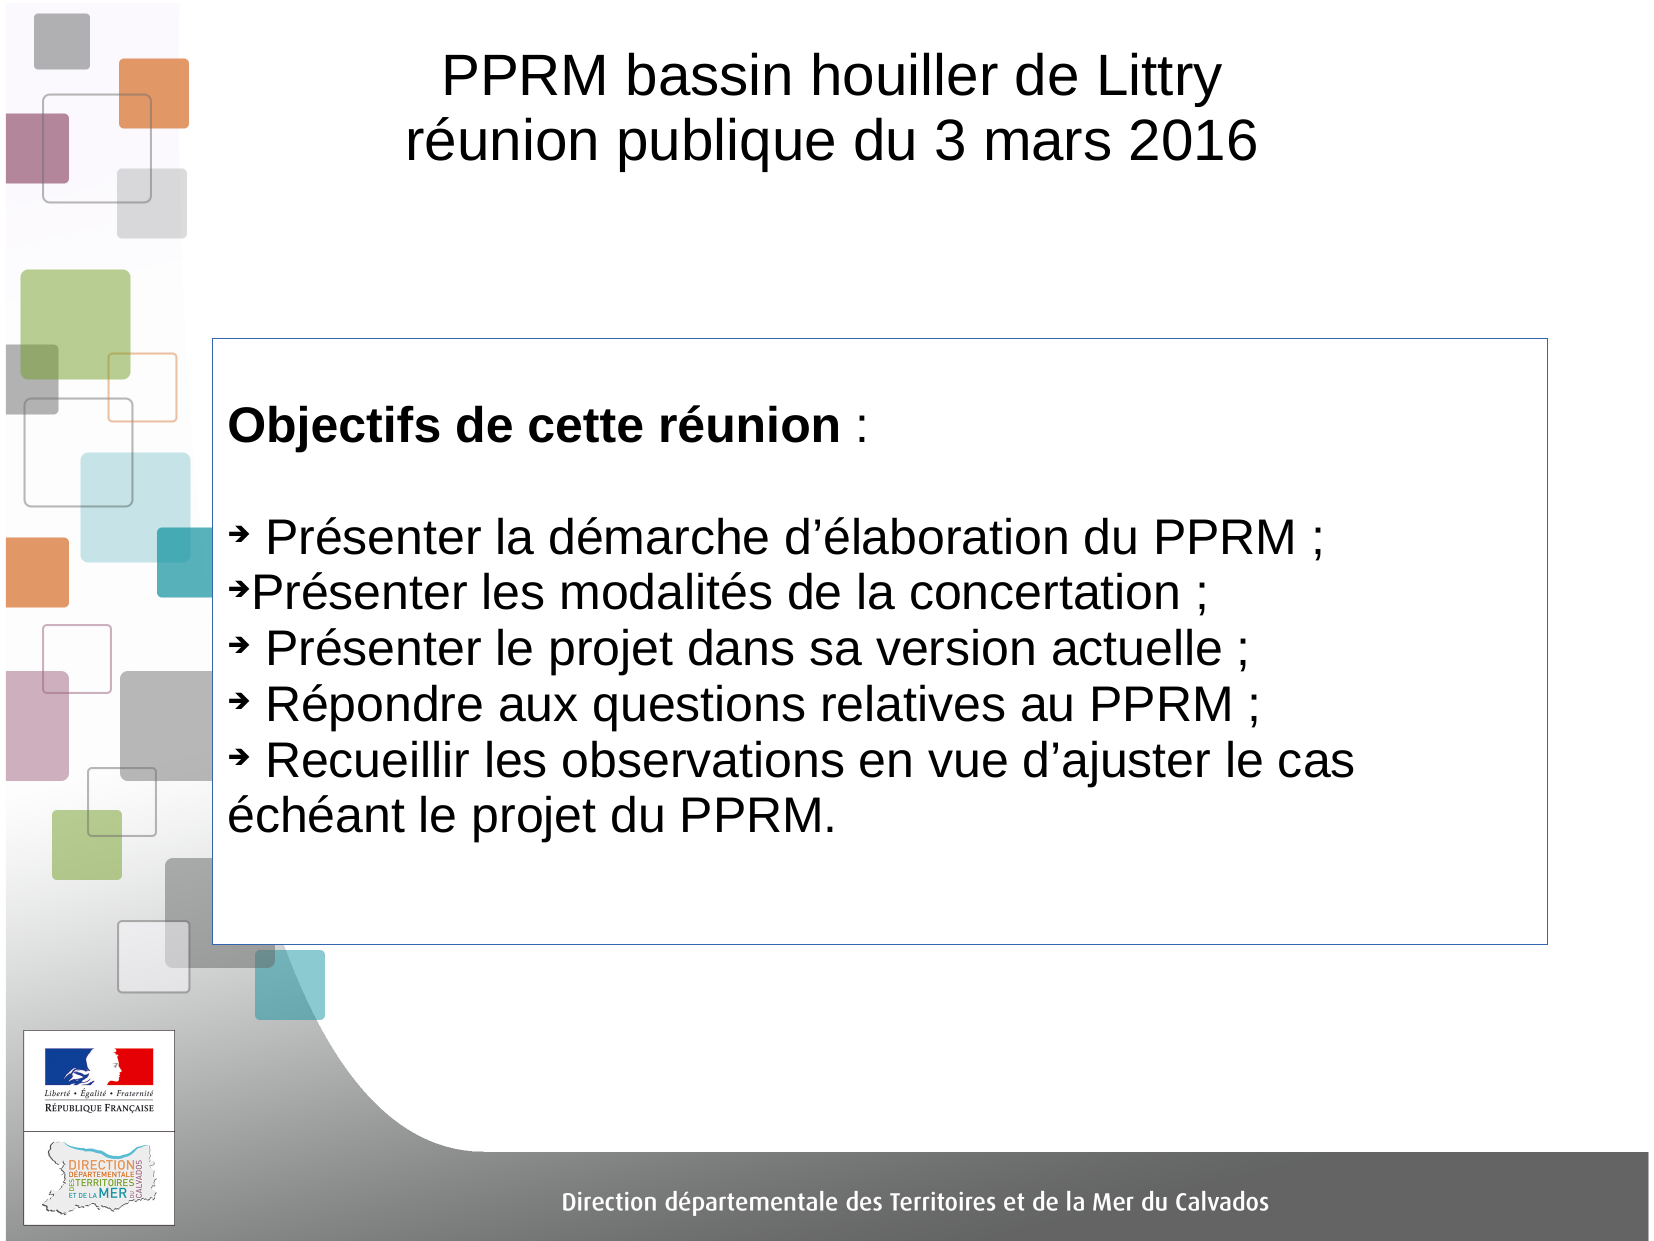

# PPRM bassin houiller de Littry réunion publique du 3 mars 2016
Objectifs de cette réunion :
 Présenter la démarche d’élaboration du PPRM ;
Présenter les modalités de la concertation ;
 Présenter le projet dans sa version actuelle ;
 Répondre aux questions relatives au PPRM ;
 Recueillir les observations en vue d’ajuster le cas échéant le projet du PPRM.